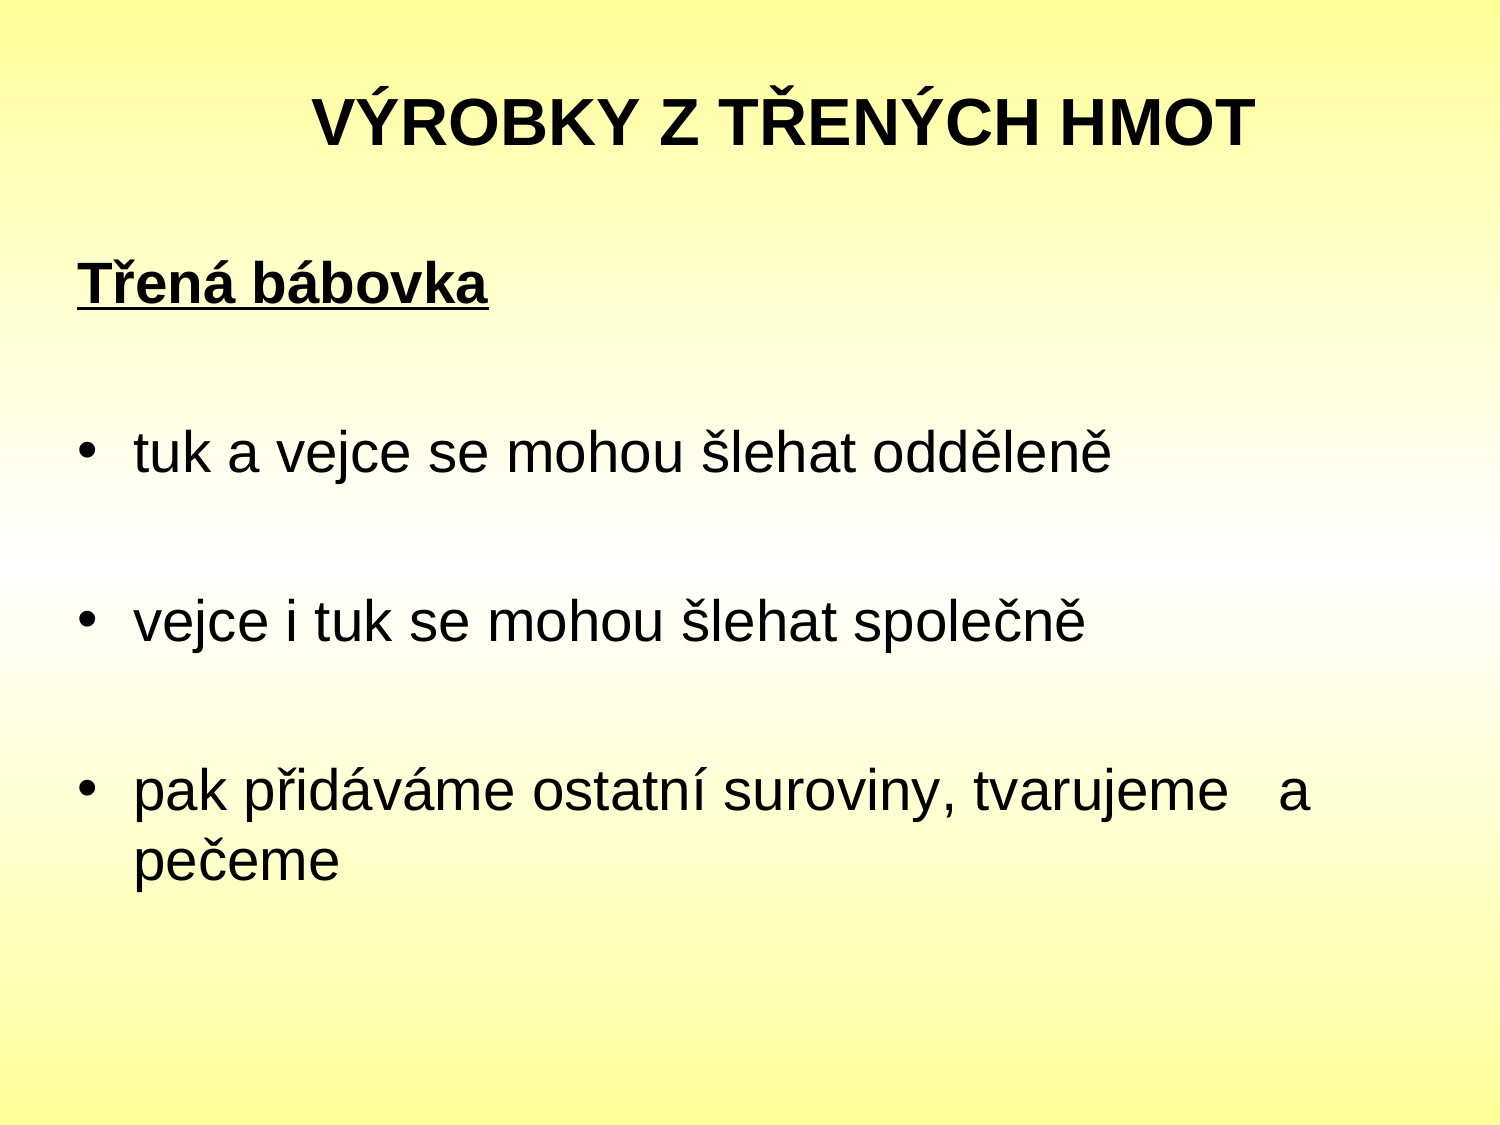

# VÝROBKY Z TŘENÝCH HMOT
Třená bábovka
tuk a vejce se mohou šlehat odděleně
vejce i tuk se mohou šlehat společně
pak přidáváme ostatní suroviny, tvarujeme a pečeme